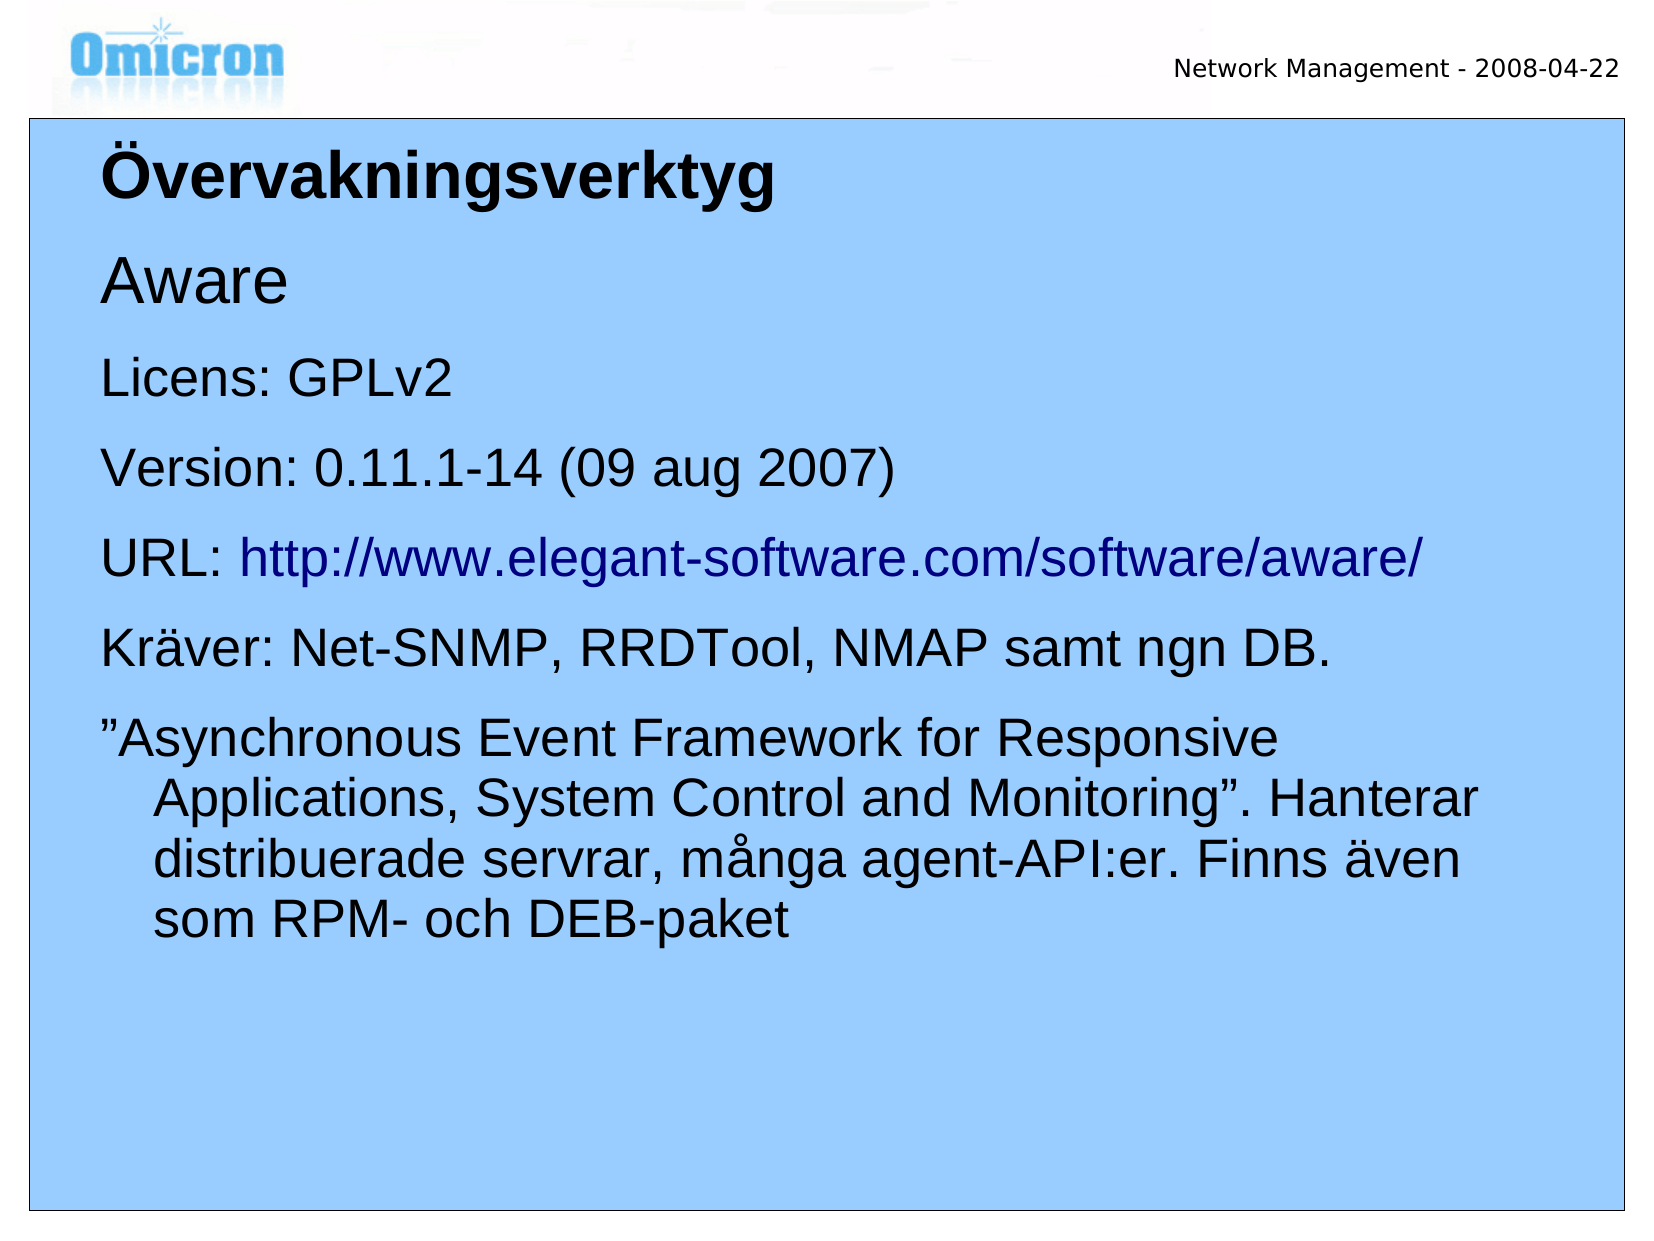

Network Management - 2008-04-22
Övervakningsverktyg
Aware
Licens: GPLv2
Version: 0.11.1-14 (09 aug 2007)
URL: http://www.elegant-software.com/software/aware/
Kräver: Net-SNMP, RRDTool, NMAP samt ngn DB.
”Asynchronous Event Framework for Responsive Applications, System Control and Monitoring”. Hanterar distribuerade servrar, många agent-API:er. Finns även som RPM- och DEB-paket
#